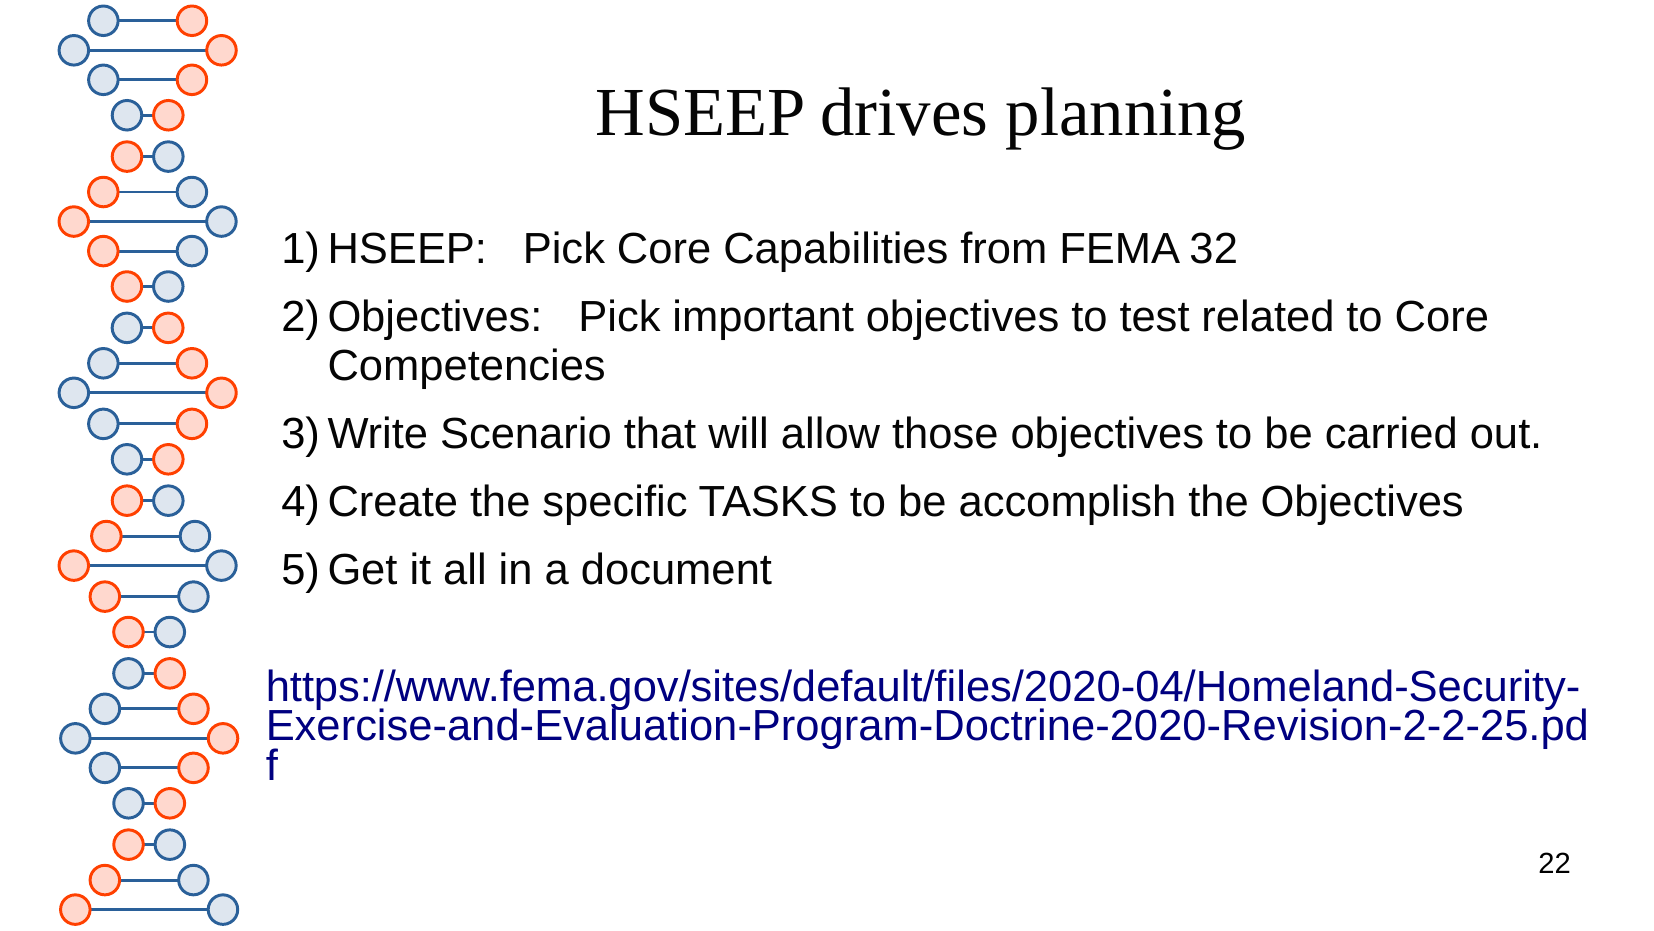

# HSEEP drives planning
HSEEP: Pick Core Capabilities from FEMA 32
Objectives: Pick important objectives to test related to Core Competencies
Write Scenario that will allow those objectives to be carried out.
Create the specific TASKS to be accomplish the Objectives
Get it all in a document
 https://www.fema.gov/sites/default/files/2020-04/Homeland-Security-Exercise-and-Evaluation-Program-Doctrine-2020-Revision-2-2-25.pdf
22